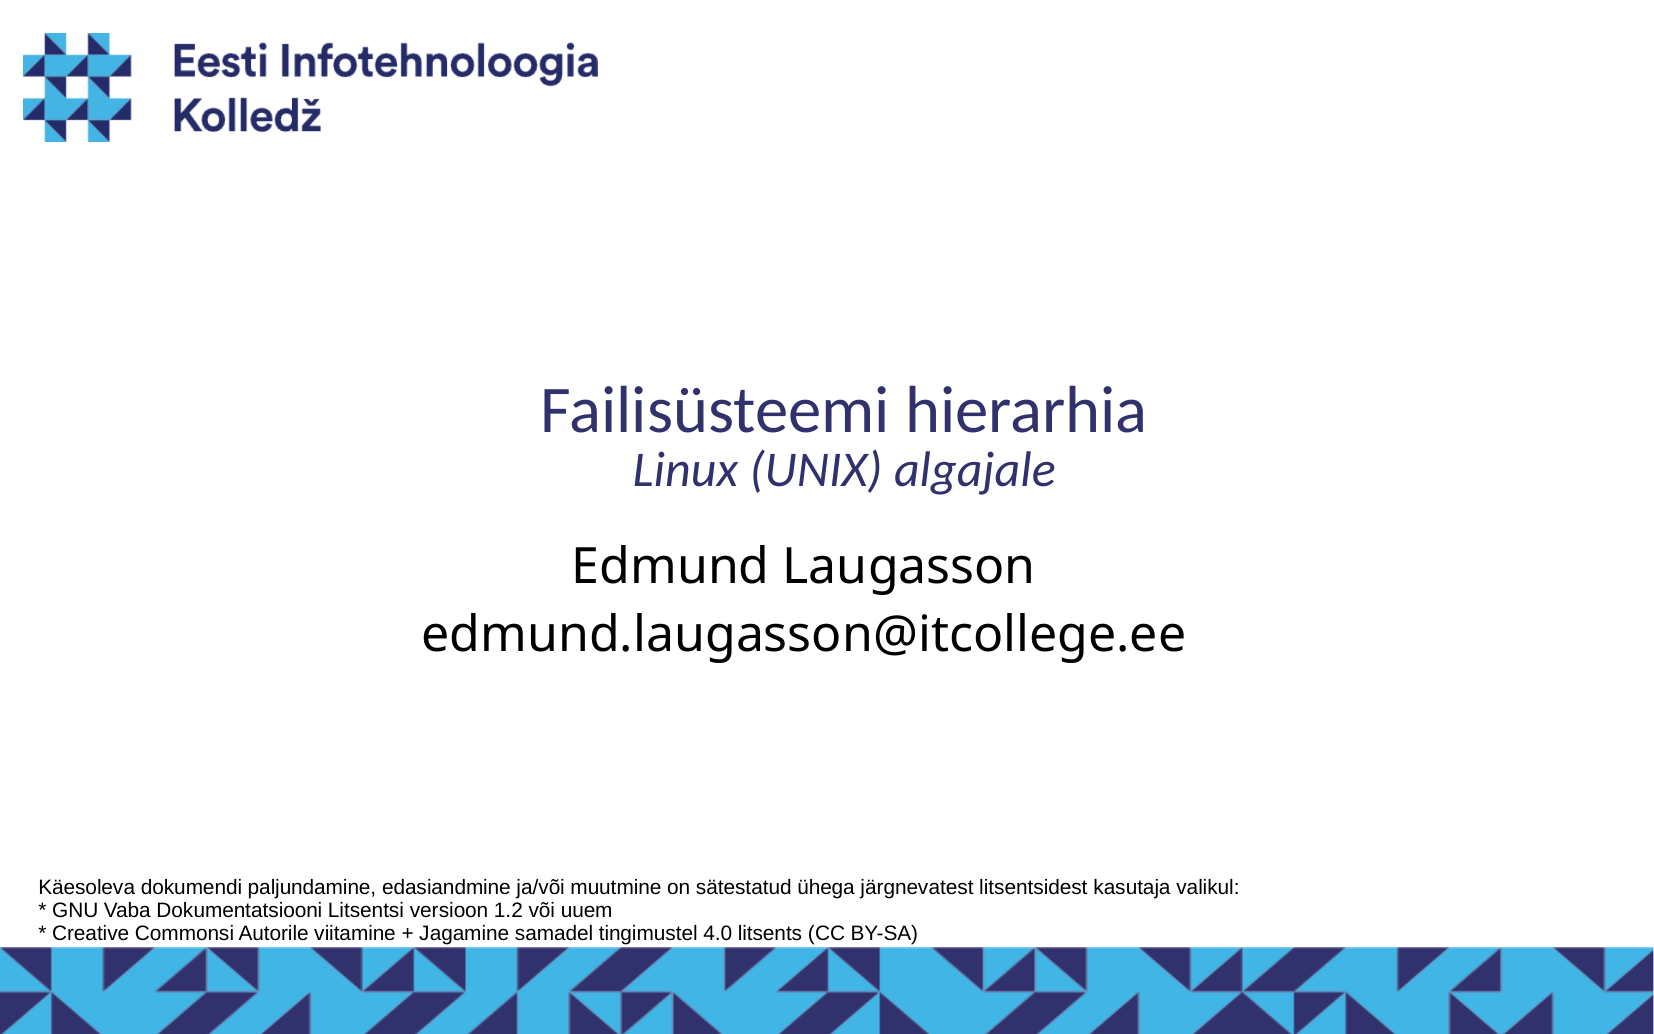

# Failisüsteemi hierarhia Linux (UNIX) algajale
Edmund Laugasson
edmund.laugasson@itcollege.ee
Käesoleva dokumendi paljundamine, edasiandmine ja/või muutmine on sätestatud ühega järgnevatest litsentsidest kasutaja valikul:
* GNU Vaba Dokumentatsiooni Litsentsi versioon 1.2 või uuem
* Creative Commonsi Autorile viitamine + Jagamine samadel tingimustel 4.0 litsents (CC BY-SA)